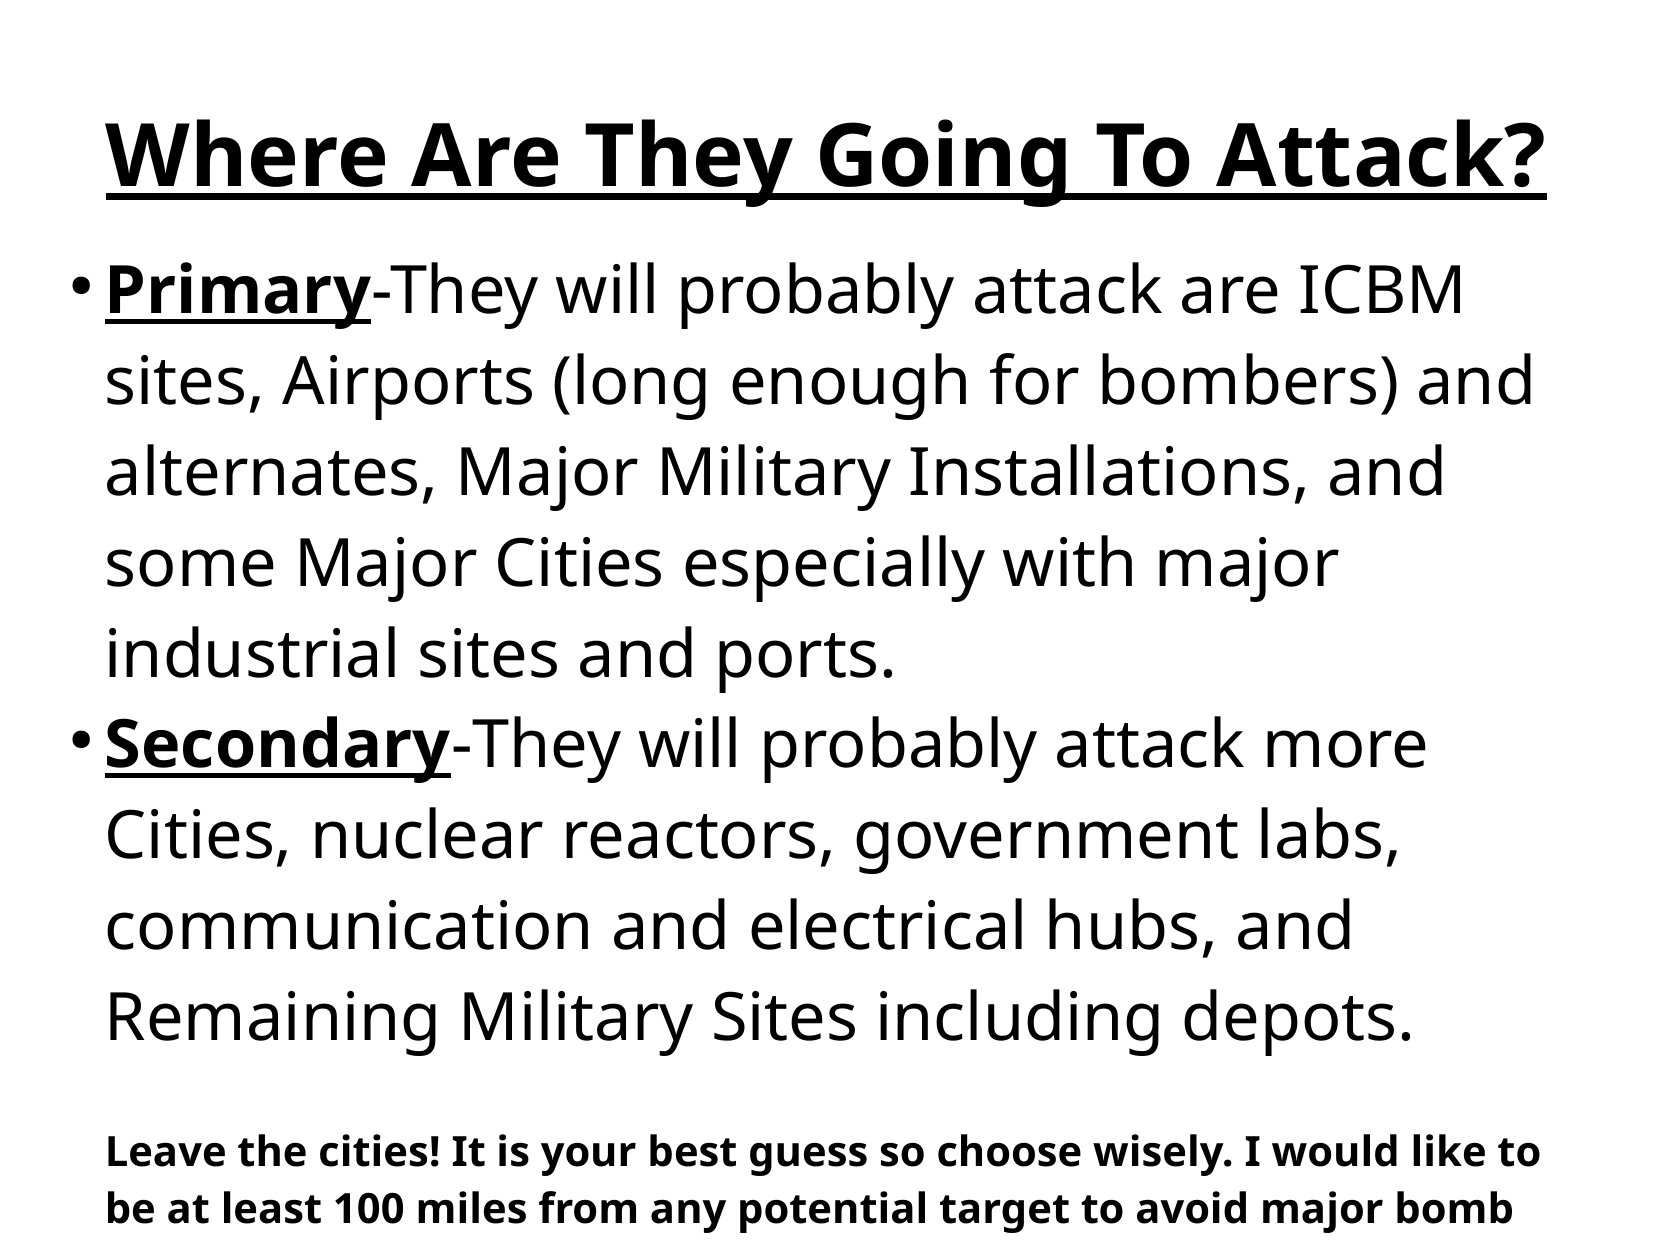

# Where Are They Going To Attack?
Primary-They will probably attack are ICBM sites, Airports (long enough for bombers) and alternates, Major Military Installations, and some Major Cities especially with major industrial sites and ports.
Secondary-They will probably attack more Cities, nuclear reactors, government labs, communication and electrical hubs, and Remaining Military Sites including depots.
Leave the cities! It is your best guess so choose wisely. I would like to be at least 100 miles from any potential target to avoid major bomb effects. You will still have to deal with fallout and wild fires.